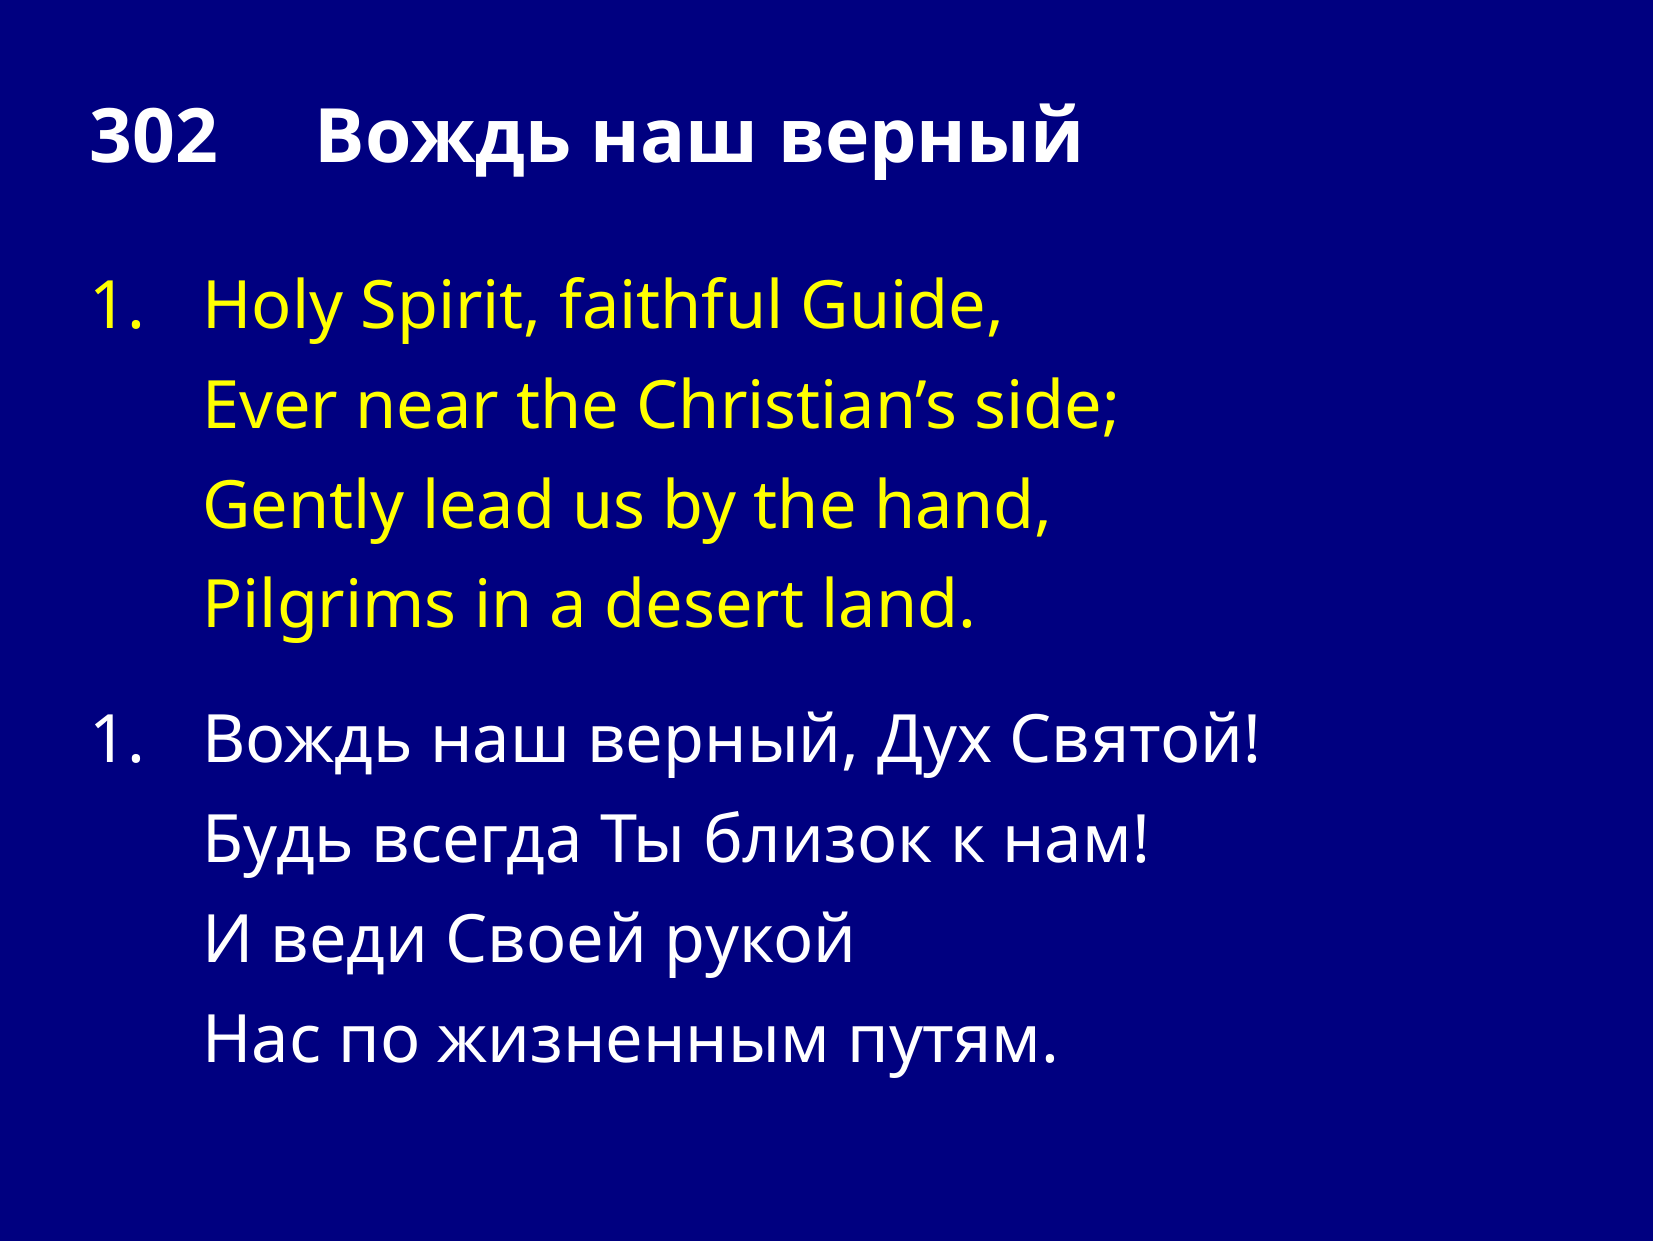

302	Вождь наш верный
1.	Holy Spirit, faithful Guide,
	Ever near the Christian’s side;
	Gently lead us by the hand,
	Pilgrims in a desert land.
1.	Вождь наш верный, Дух Святой!
	Будь всегда Ты близок к нам!
	И веди Своей рукой
	Нас по жизненным путям.